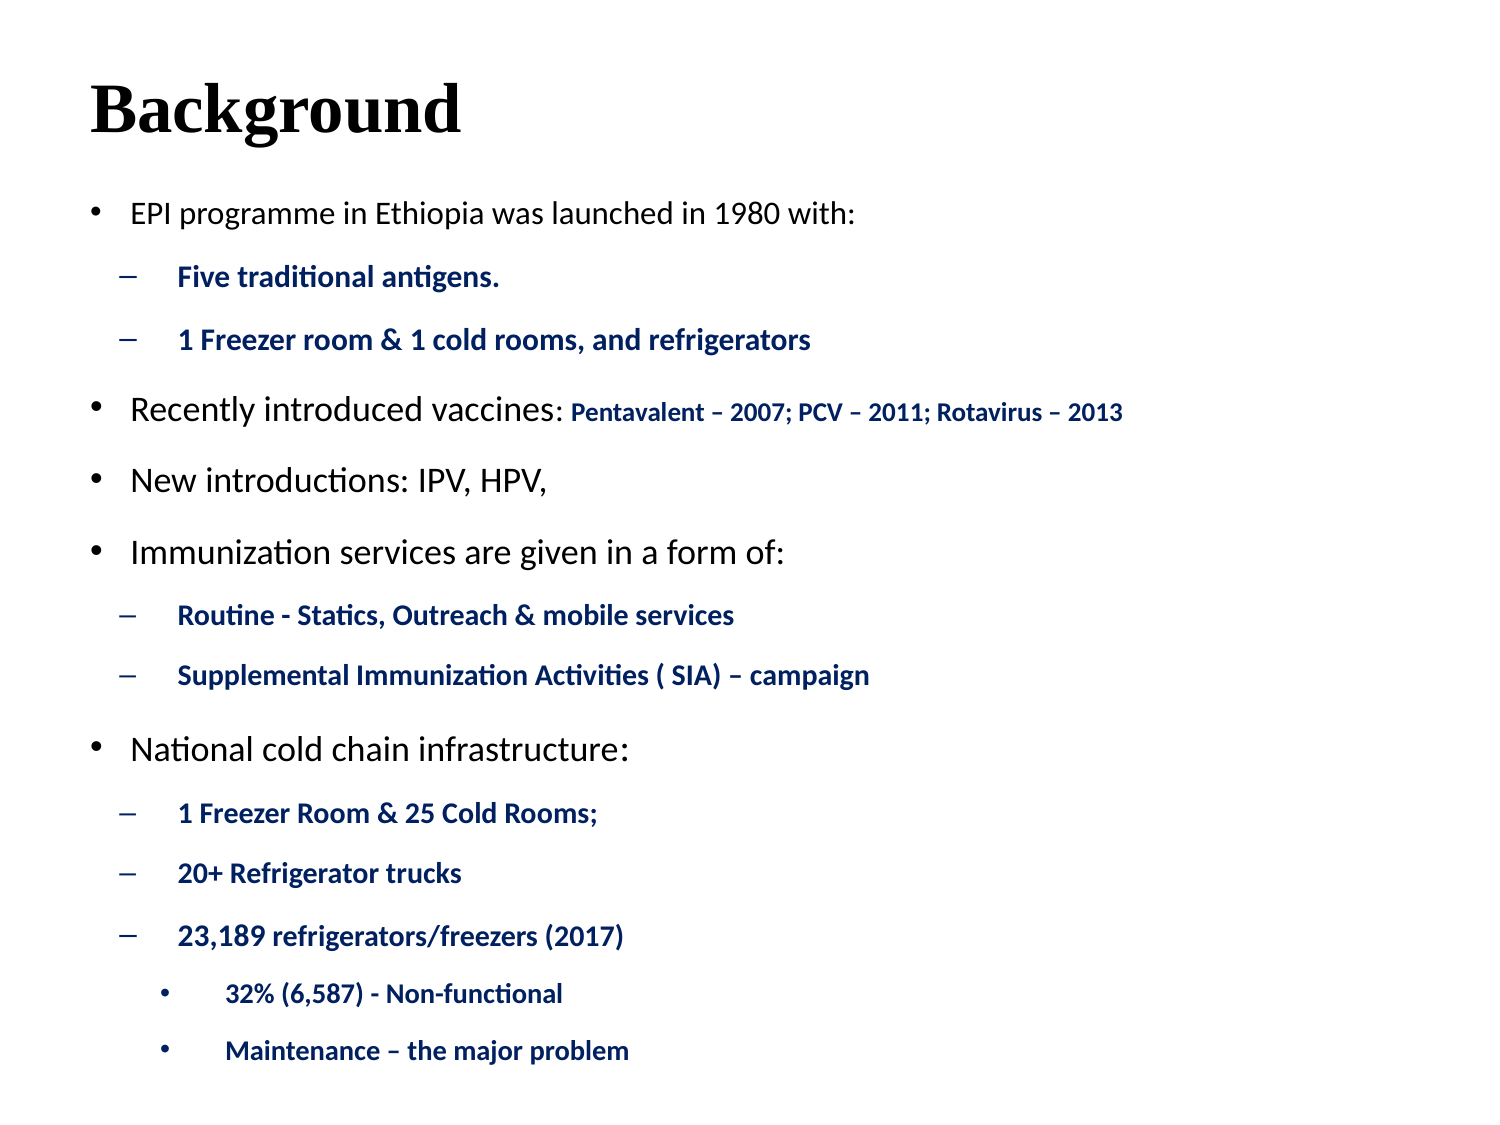

# Background
EPI programme in Ethiopia was launched in 1980 with:
Five traditional antigens.
1 Freezer room & 1 cold rooms, and refrigerators
Recently introduced vaccines: Pentavalent – 2007; PCV – 2011; Rotavirus – 2013
New introductions: IPV, HPV,
Immunization services are given in a form of:
Routine - Statics, Outreach & mobile services
Supplemental Immunization Activities ( SIA) – campaign
National cold chain infrastructure:
1 Freezer Room & 25 Cold Rooms;
20+ Refrigerator trucks
23,189 refrigerators/freezers (2017)
32% (6,587) - Non-functional
Maintenance – the major problem